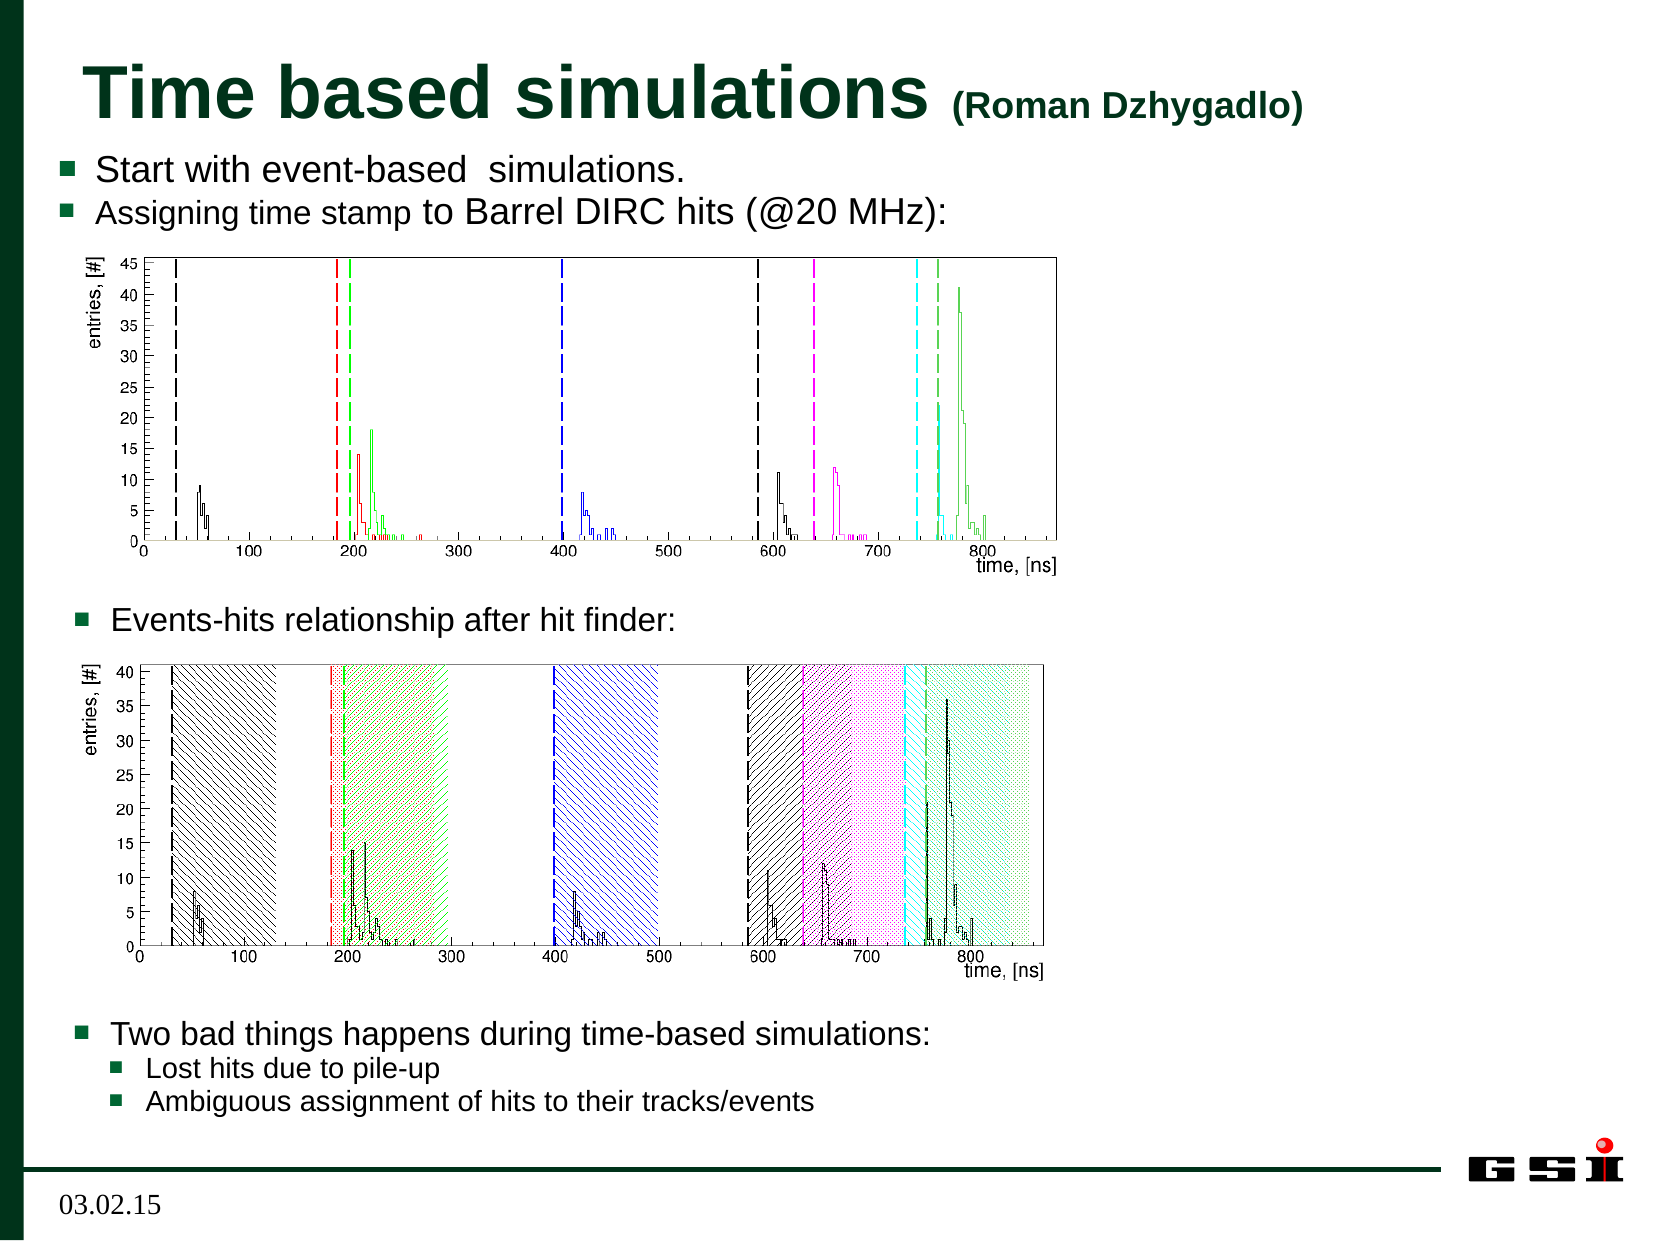

# Time based simulations (Roman Dzhygadlo)
Start with event-based simulations.
Assigning time stamp to Barrel DIRC hits (@20 MHz):
Events-hits relationship after hit finder:
Two bad things happens during time-based simulations:
Lost hits due to pile-up
Ambiguous assignment of hits to their tracks/events
03.02.15